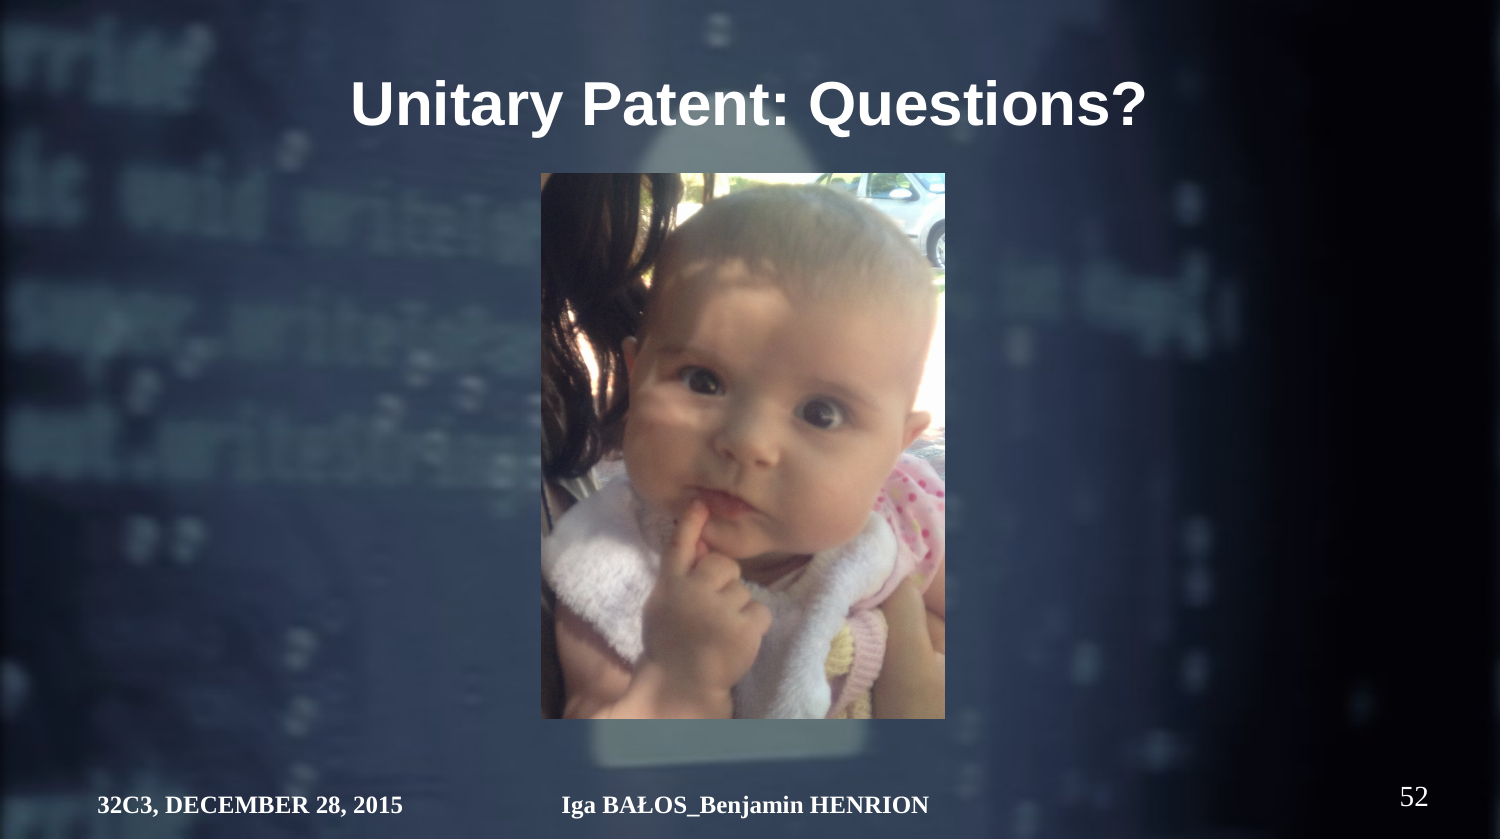

# Unitary Patent: Questions?
52
32C3, DECEMBER 22, 2015
Iga BAŁOS_Benjamin HENRION